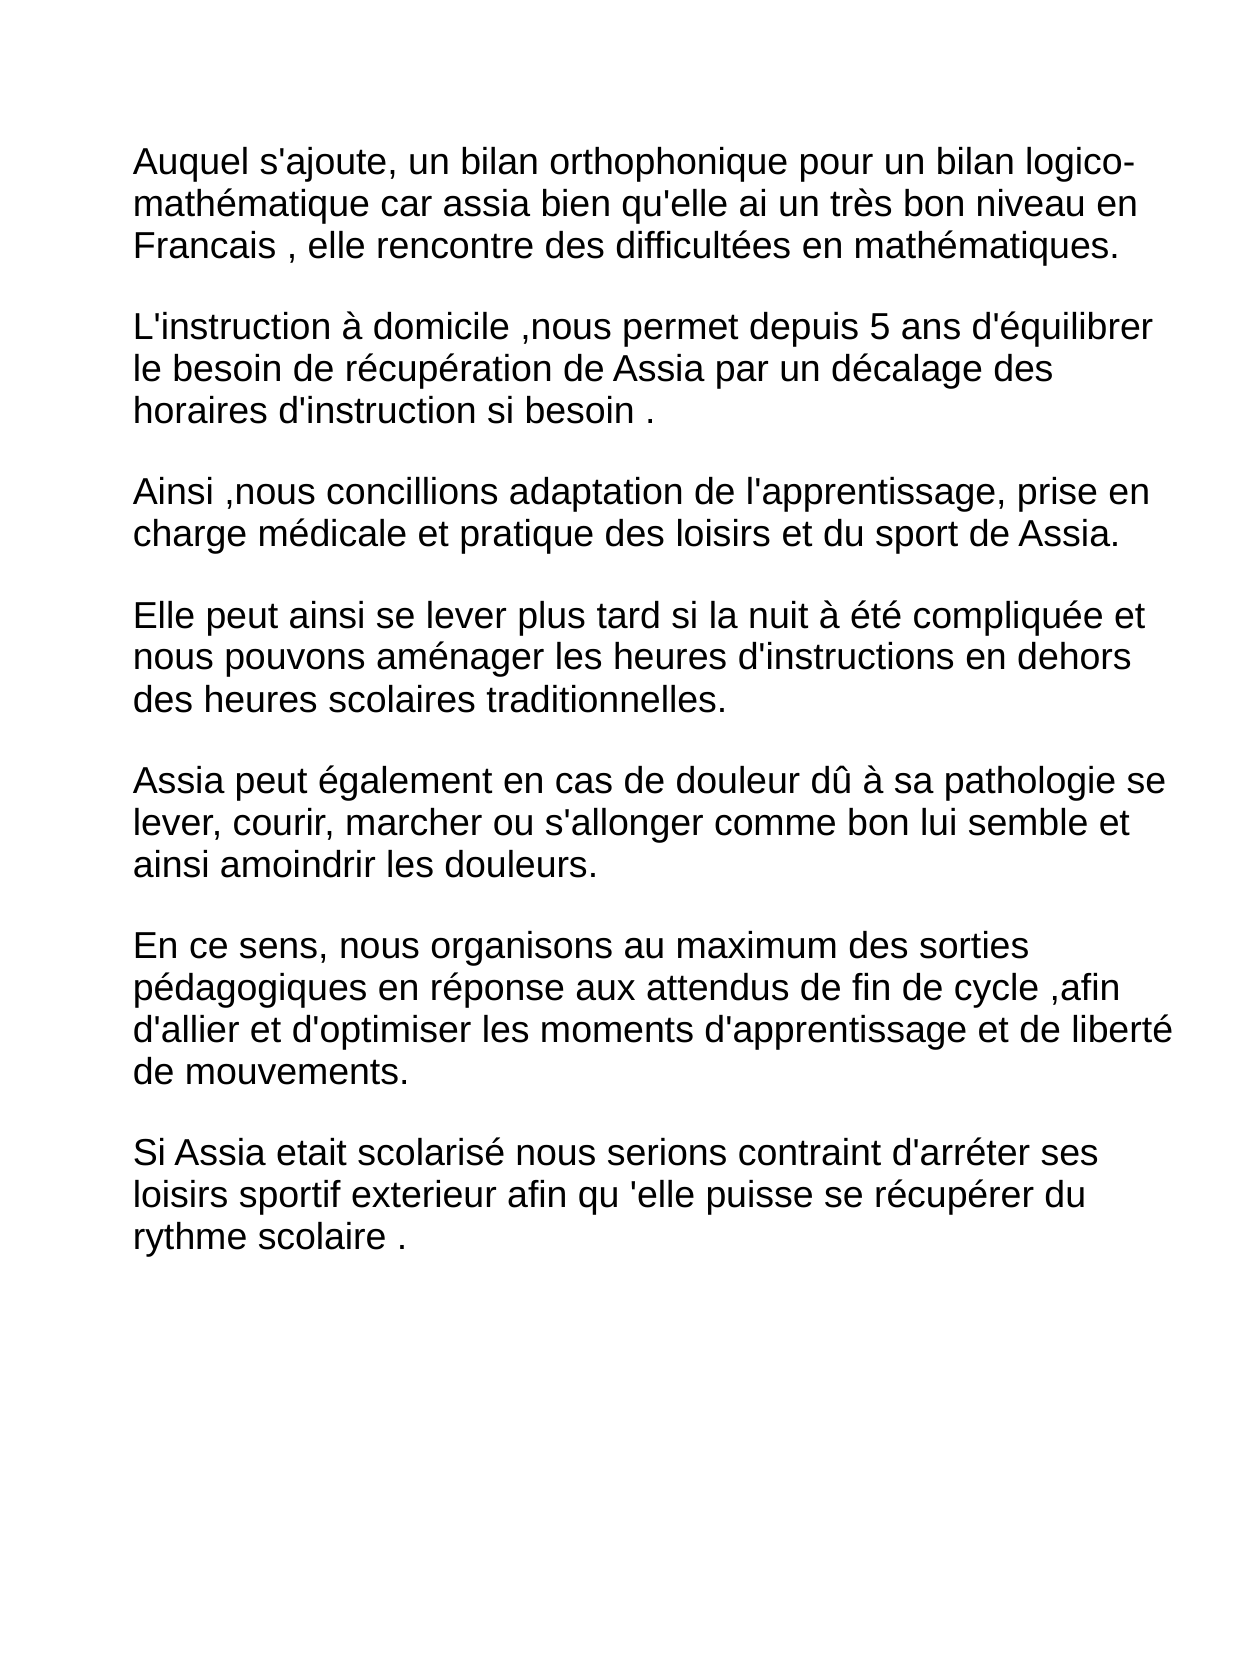

# Auquel s'ajoute, un bilan orthophonique pour un bilan logico-mathématique car assia bien qu'elle ai un très bon niveau en Francais , elle rencontre des difficultées en mathématiques.
L'instruction à domicile ,nous permet depuis 5 ans d'équilibrer le besoin de récupération de Assia par un décalage des horaires d'instruction si besoin .
Ainsi ,nous concillions adaptation de l'apprentissage, prise en charge médicale et pratique des loisirs et du sport de Assia.
Elle peut ainsi se lever plus tard si la nuit à été compliquée et nous pouvons aménager les heures d'instructions en dehors des heures scolaires traditionnelles.
Assia peut également en cas de douleur dû à sa pathologie se lever, courir, marcher ou s'allonger comme bon lui semble et ainsi amoindrir les douleurs.
En ce sens, nous organisons au maximum des sorties pédagogiques en réponse aux attendus de fin de cycle ,afin d'allier et d'optimiser les moments d'apprentissage et de liberté de mouvements.
Si Assia etait scolarisé nous serions contraint d'arréter ses loisirs sportif exterieur afin qu 'elle puisse se récupérer du rythme scolaire .